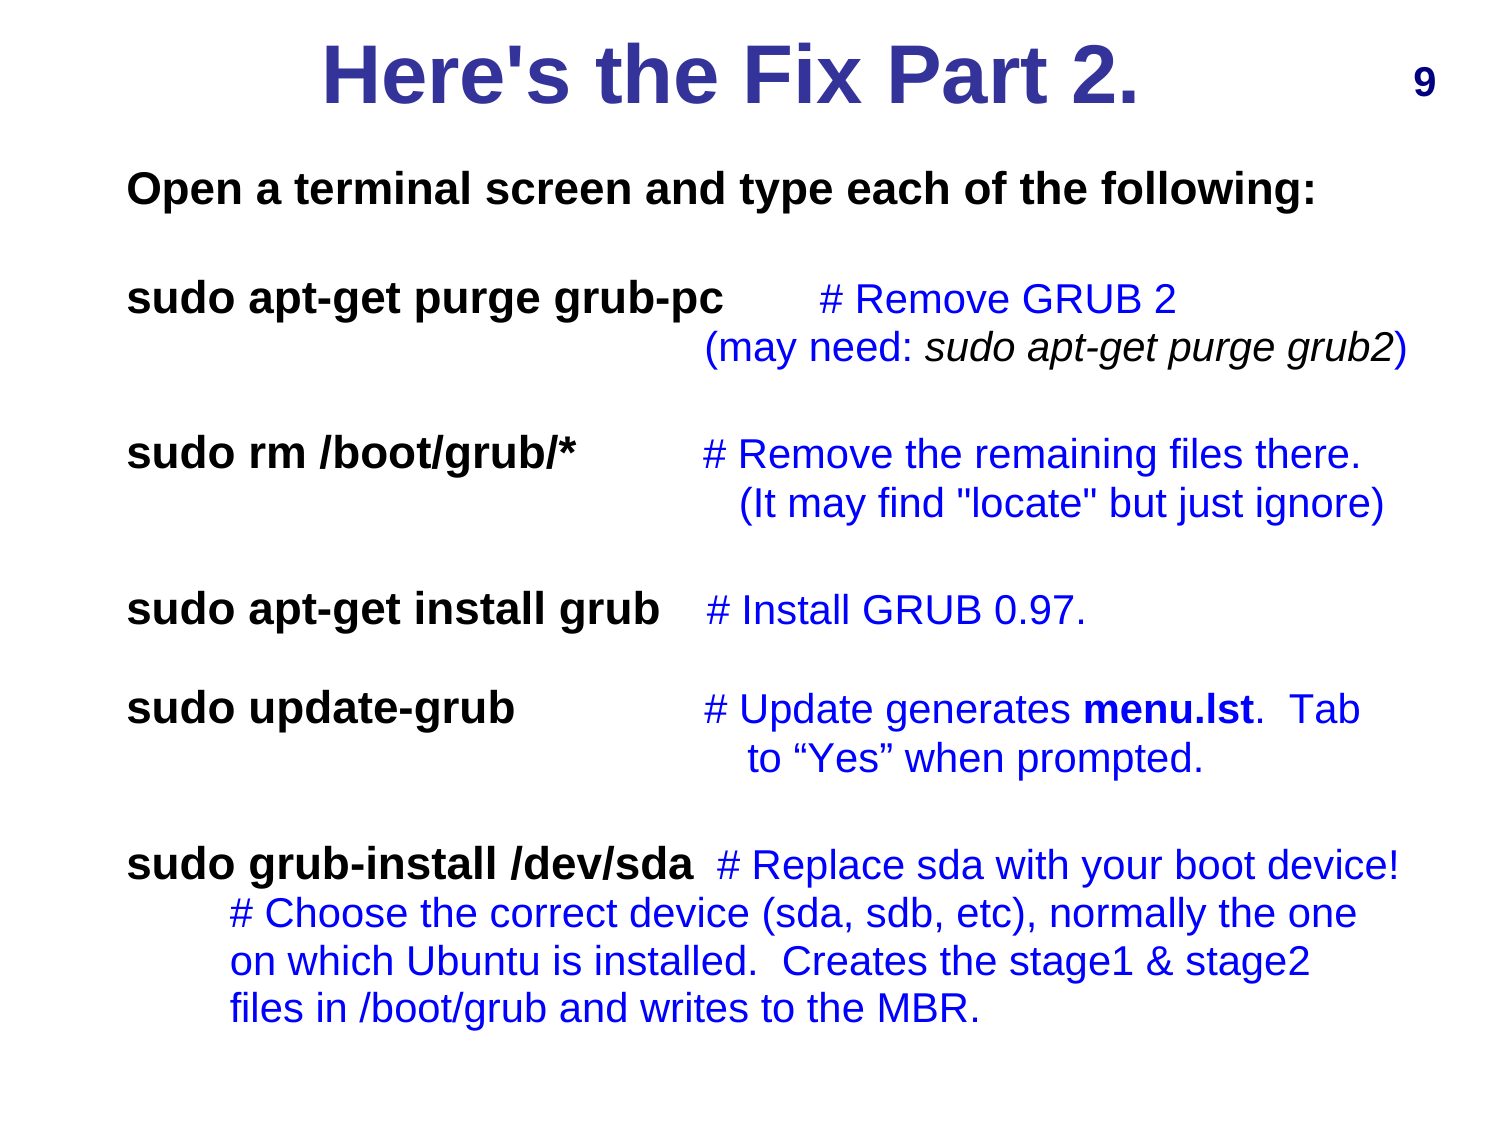

# Here's the Fix Part 2.
9
Open a terminal screen and type each of the following:
sudo apt-get purge grub-pc 	# Remove GRUB 2
 	 	 (may need: sudo apt-get purge grub2)
sudo rm /boot/grub/* # Remove the remaining files there.
 	 	 (It may find "locate" but just ignore)
sudo apt-get install grub # Install GRUB 0.97.
sudo update-grub 	 # Update generates menu.lst. Tab
 to “Yes” when prompted.
sudo grub-install /dev/sda # Replace sda with your boot device!
 # Choose the correct device (sda, sdb, etc), normally the one
 on which Ubuntu is installed. Creates the stage1 & stage2
 files in /boot/grub and writes to the MBR.